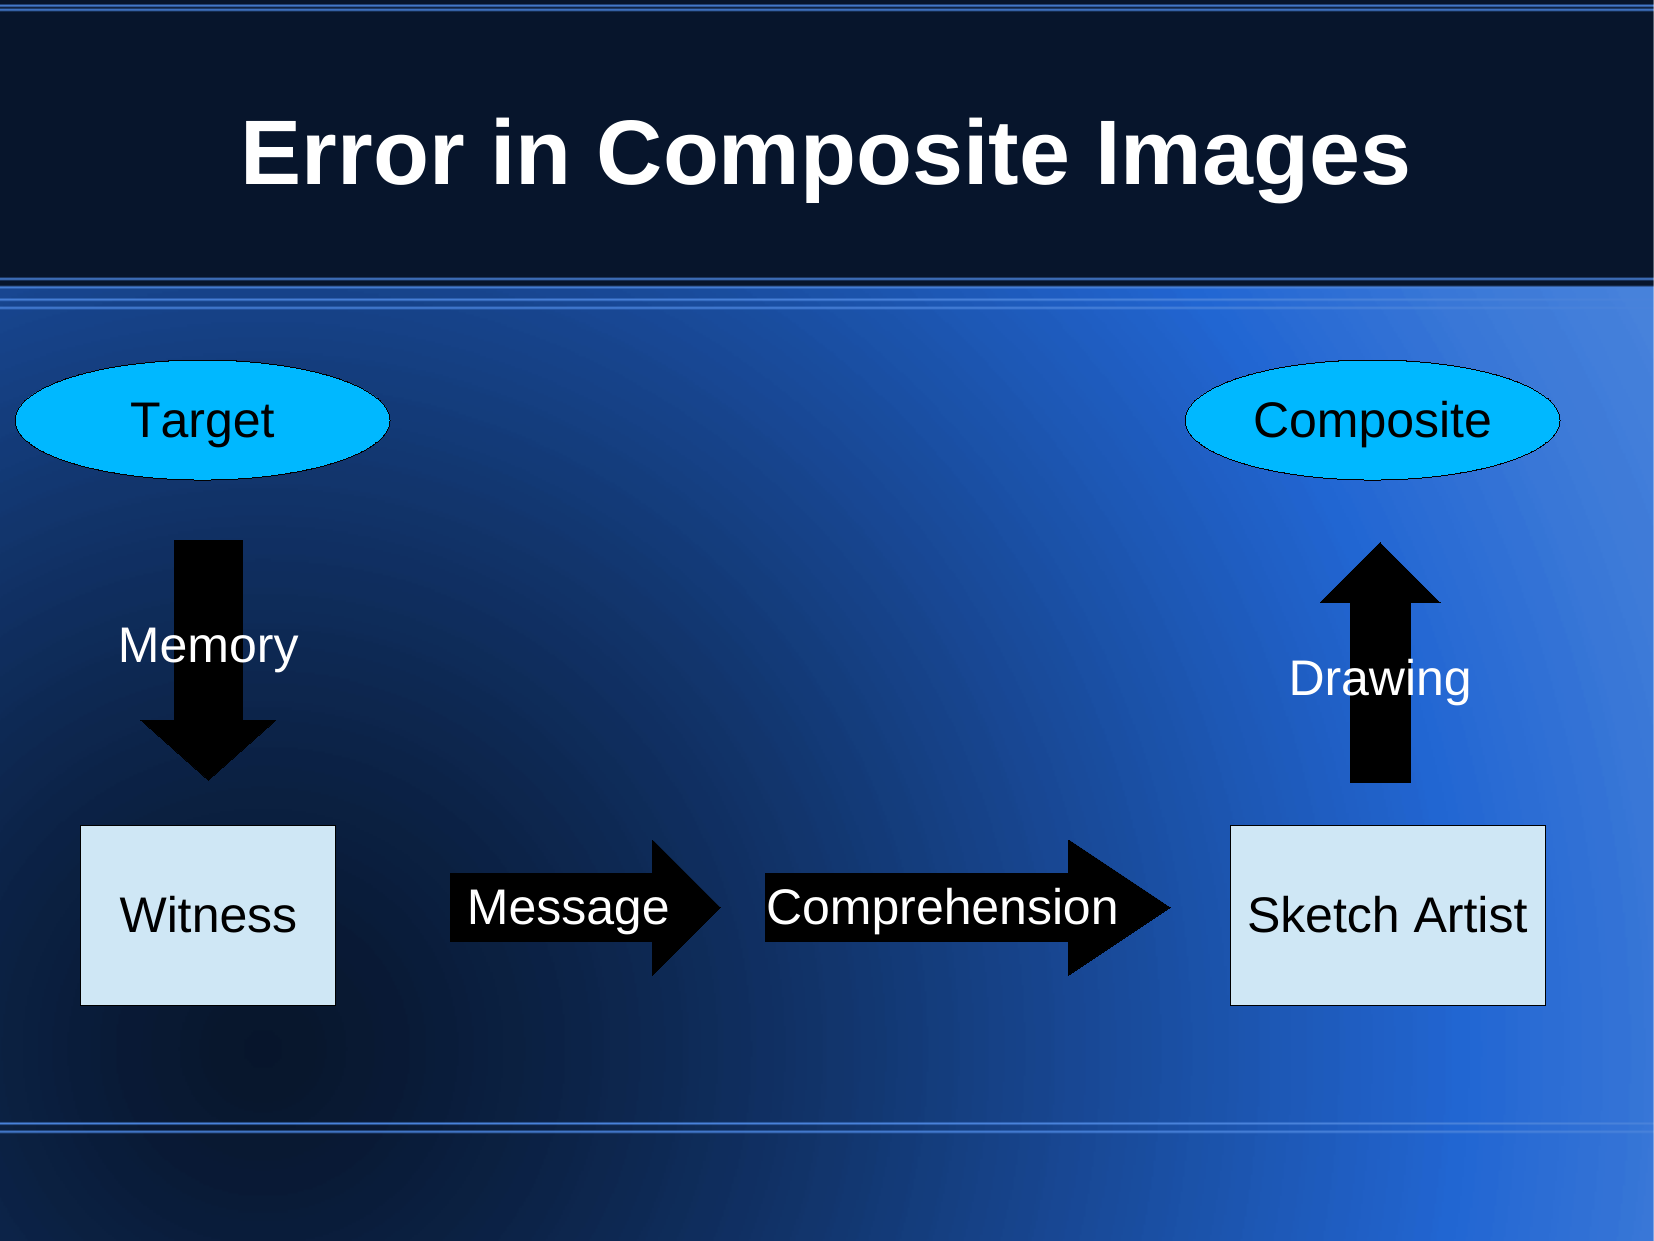

# Error in Composite Images
Target
Composite
Memory
Drawing
Witness
Sketch Artist
Message
Comprehension